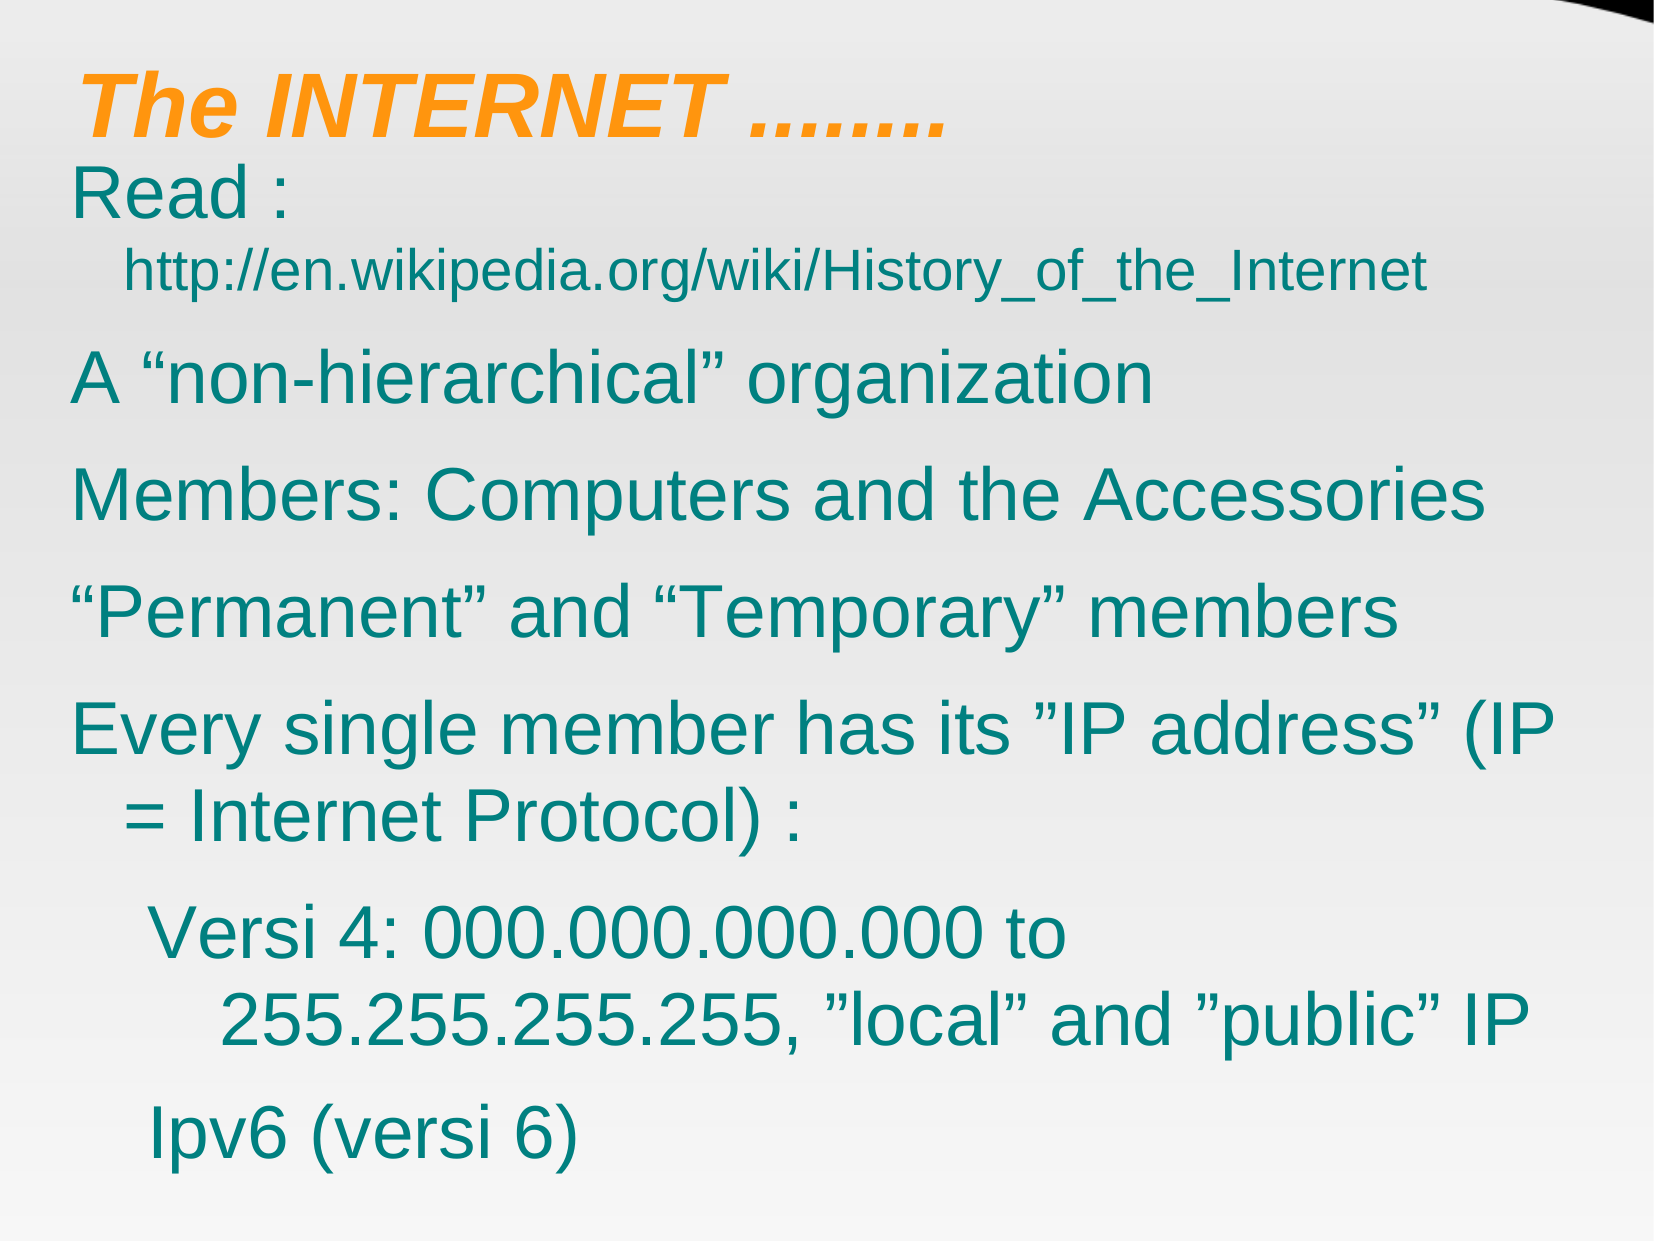

# The INTERNET ........
Read : http://en.wikipedia.org/wiki/History_of_the_Internet
A “non-hierarchical” organization
Members: Computers and the Accessories
“Permanent” and “Temporary” members
Every single member has its ”IP address” (IP = Internet Protocol) :
Versi 4: 000.000.000.000 to 255.255.255.255, ”local” and ”public” IP
Ipv6 (versi 6)‏